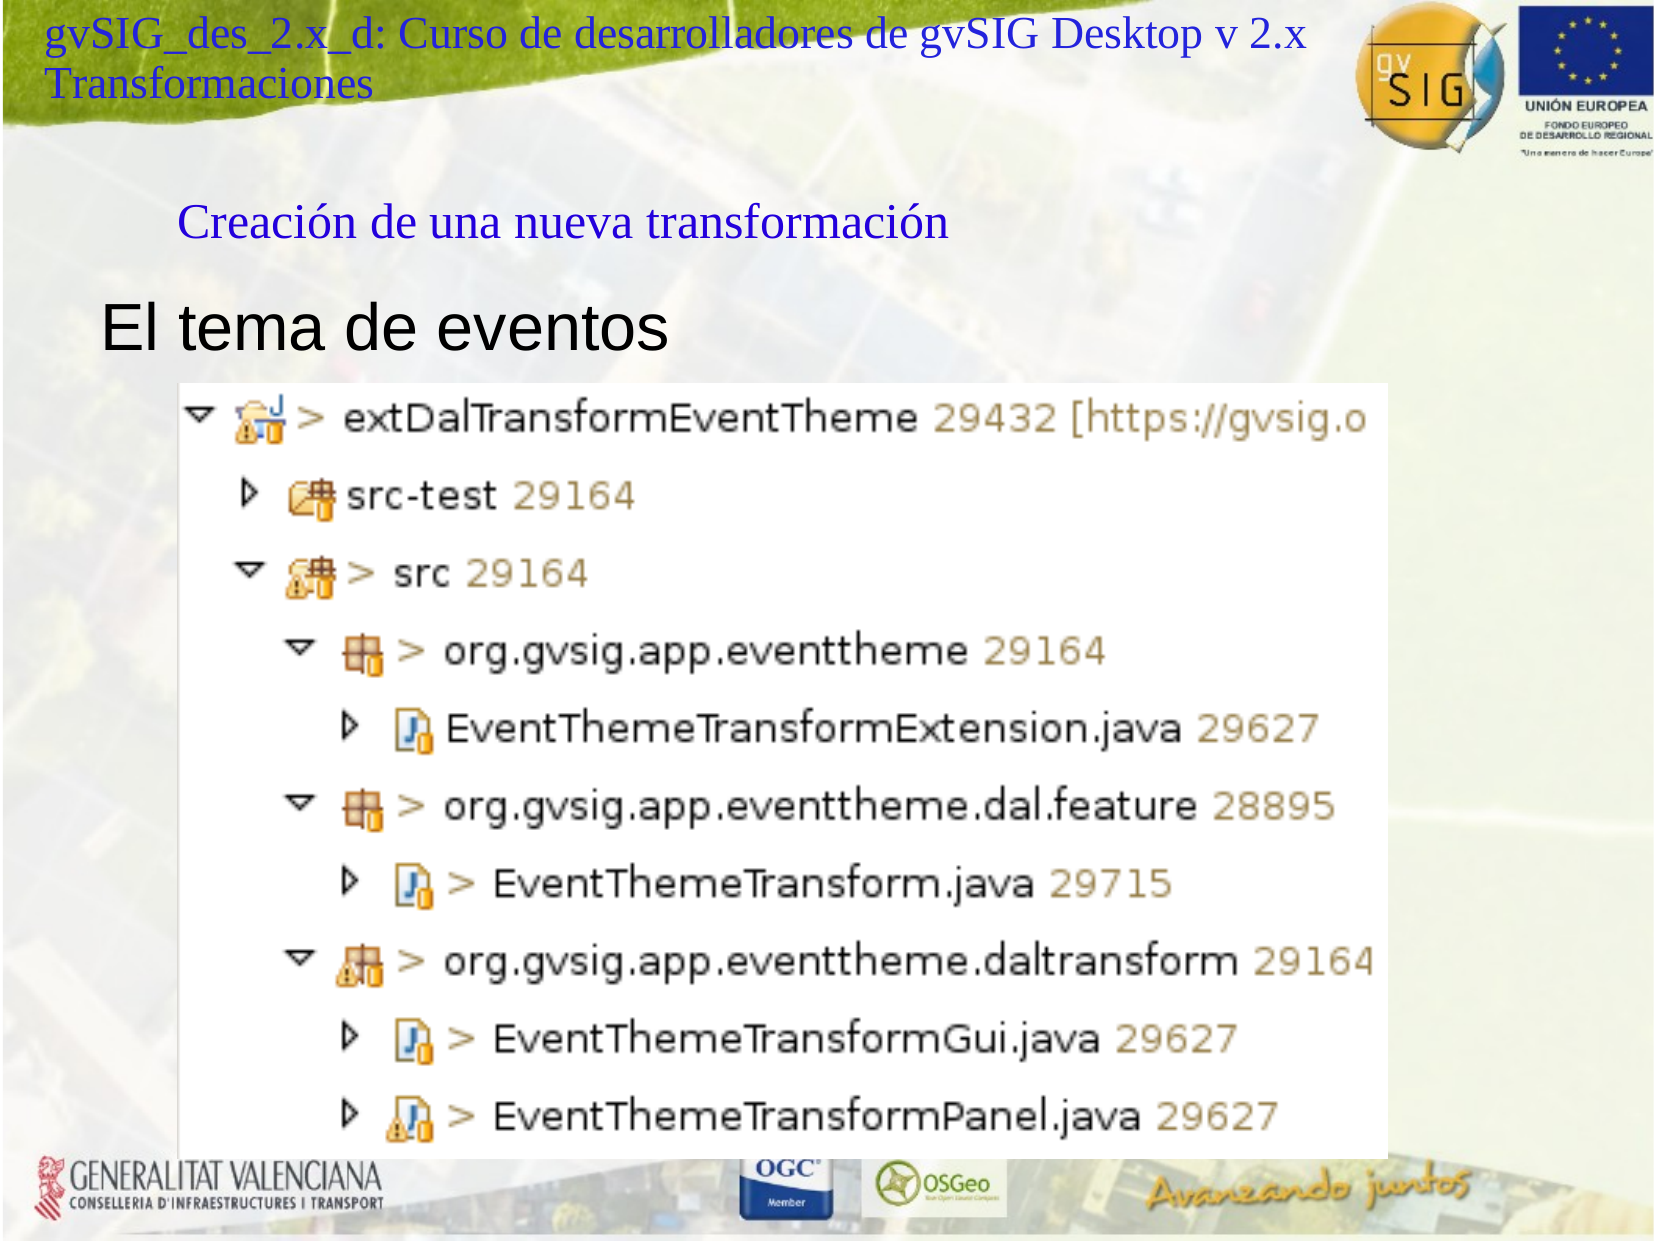

# Creación de una nueva transformación
El tema de eventos